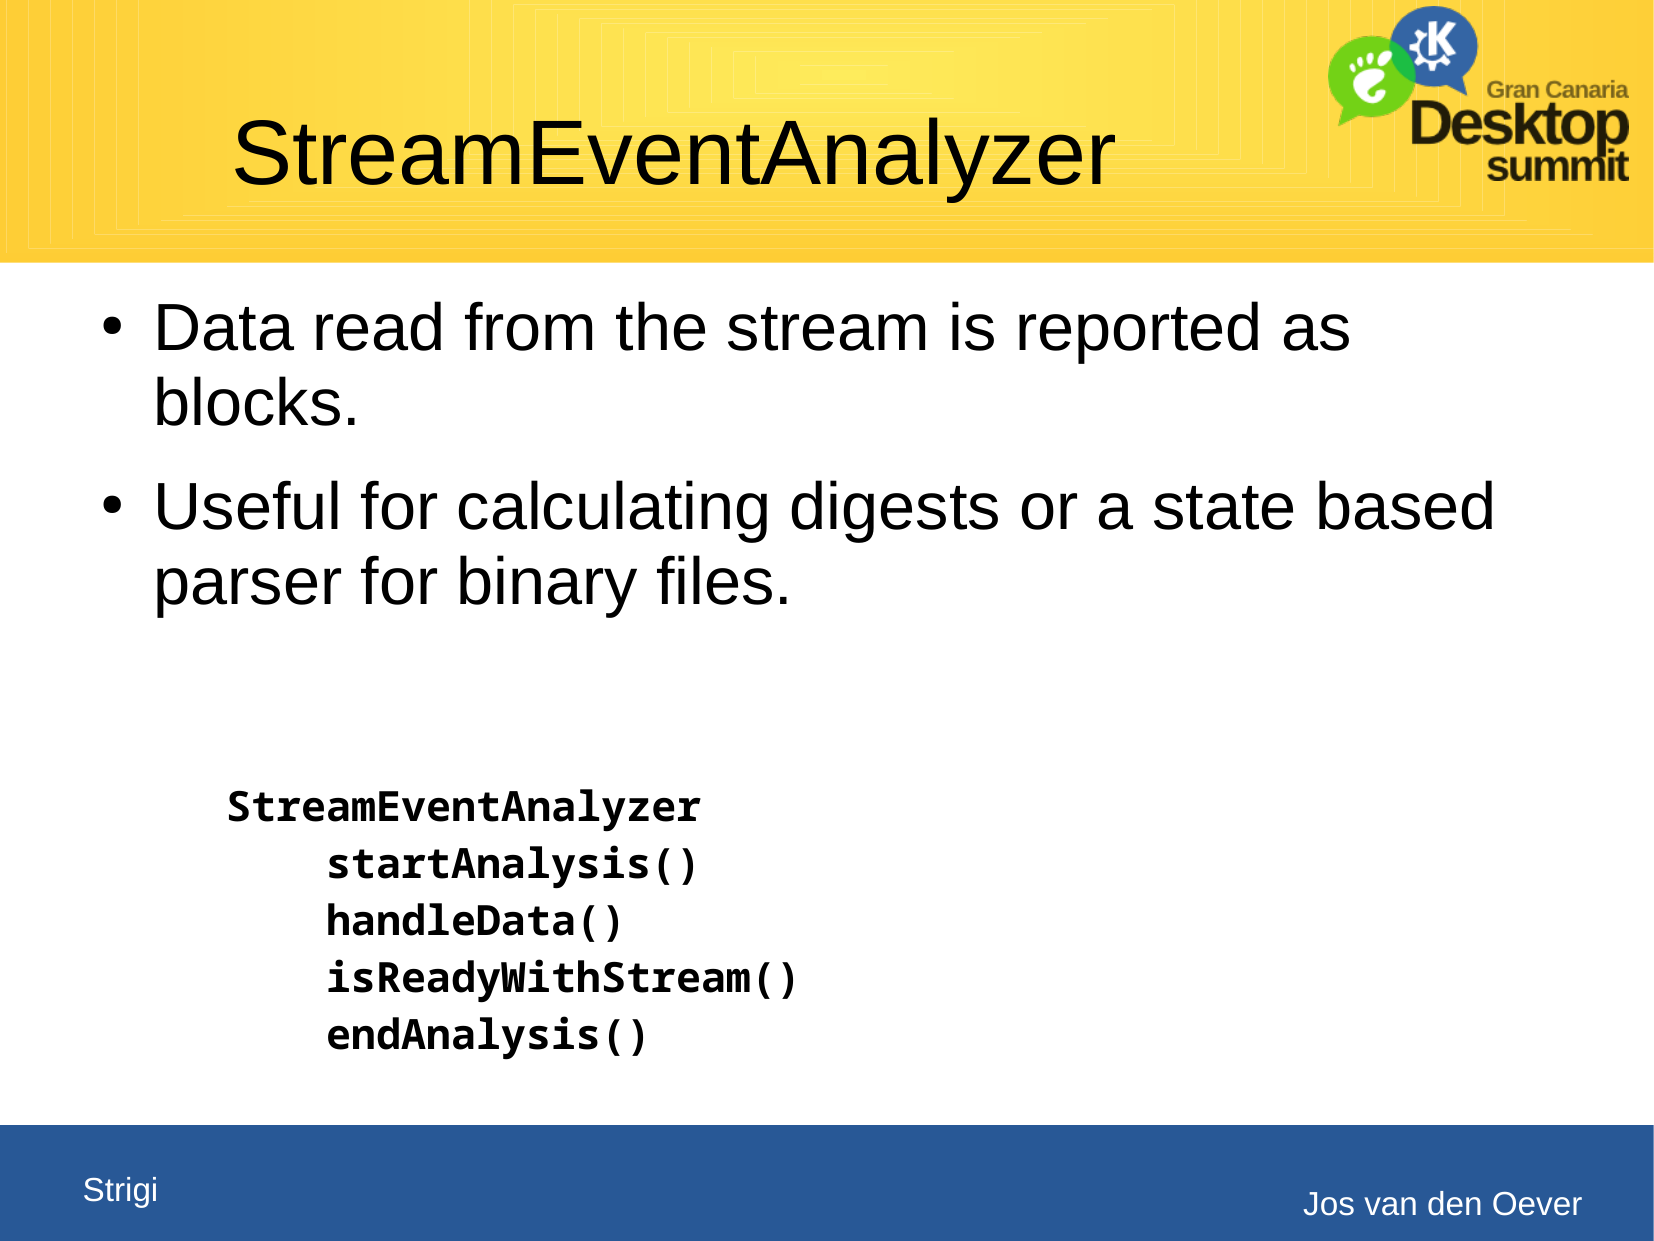

# StreamEventAnalyzer
Data read from the stream is reported as blocks.
Useful for calculating digests or a state based parser for binary files.
StreamEventAnalyzer
 startAnalysis()
 handleData()
 isReadyWithStream()
 endAnalysis()
class StreamEventAnalyzer {
public:
 virtual void startAnalysis(AnalysisResult*) = 0;
 virtual void endAnalysis(bool complete) = 0;
 virtual void handleData(
 const char* data, uint32_t length) = 0;
 virtual bool isReadyWithStream() = 0;
...
};